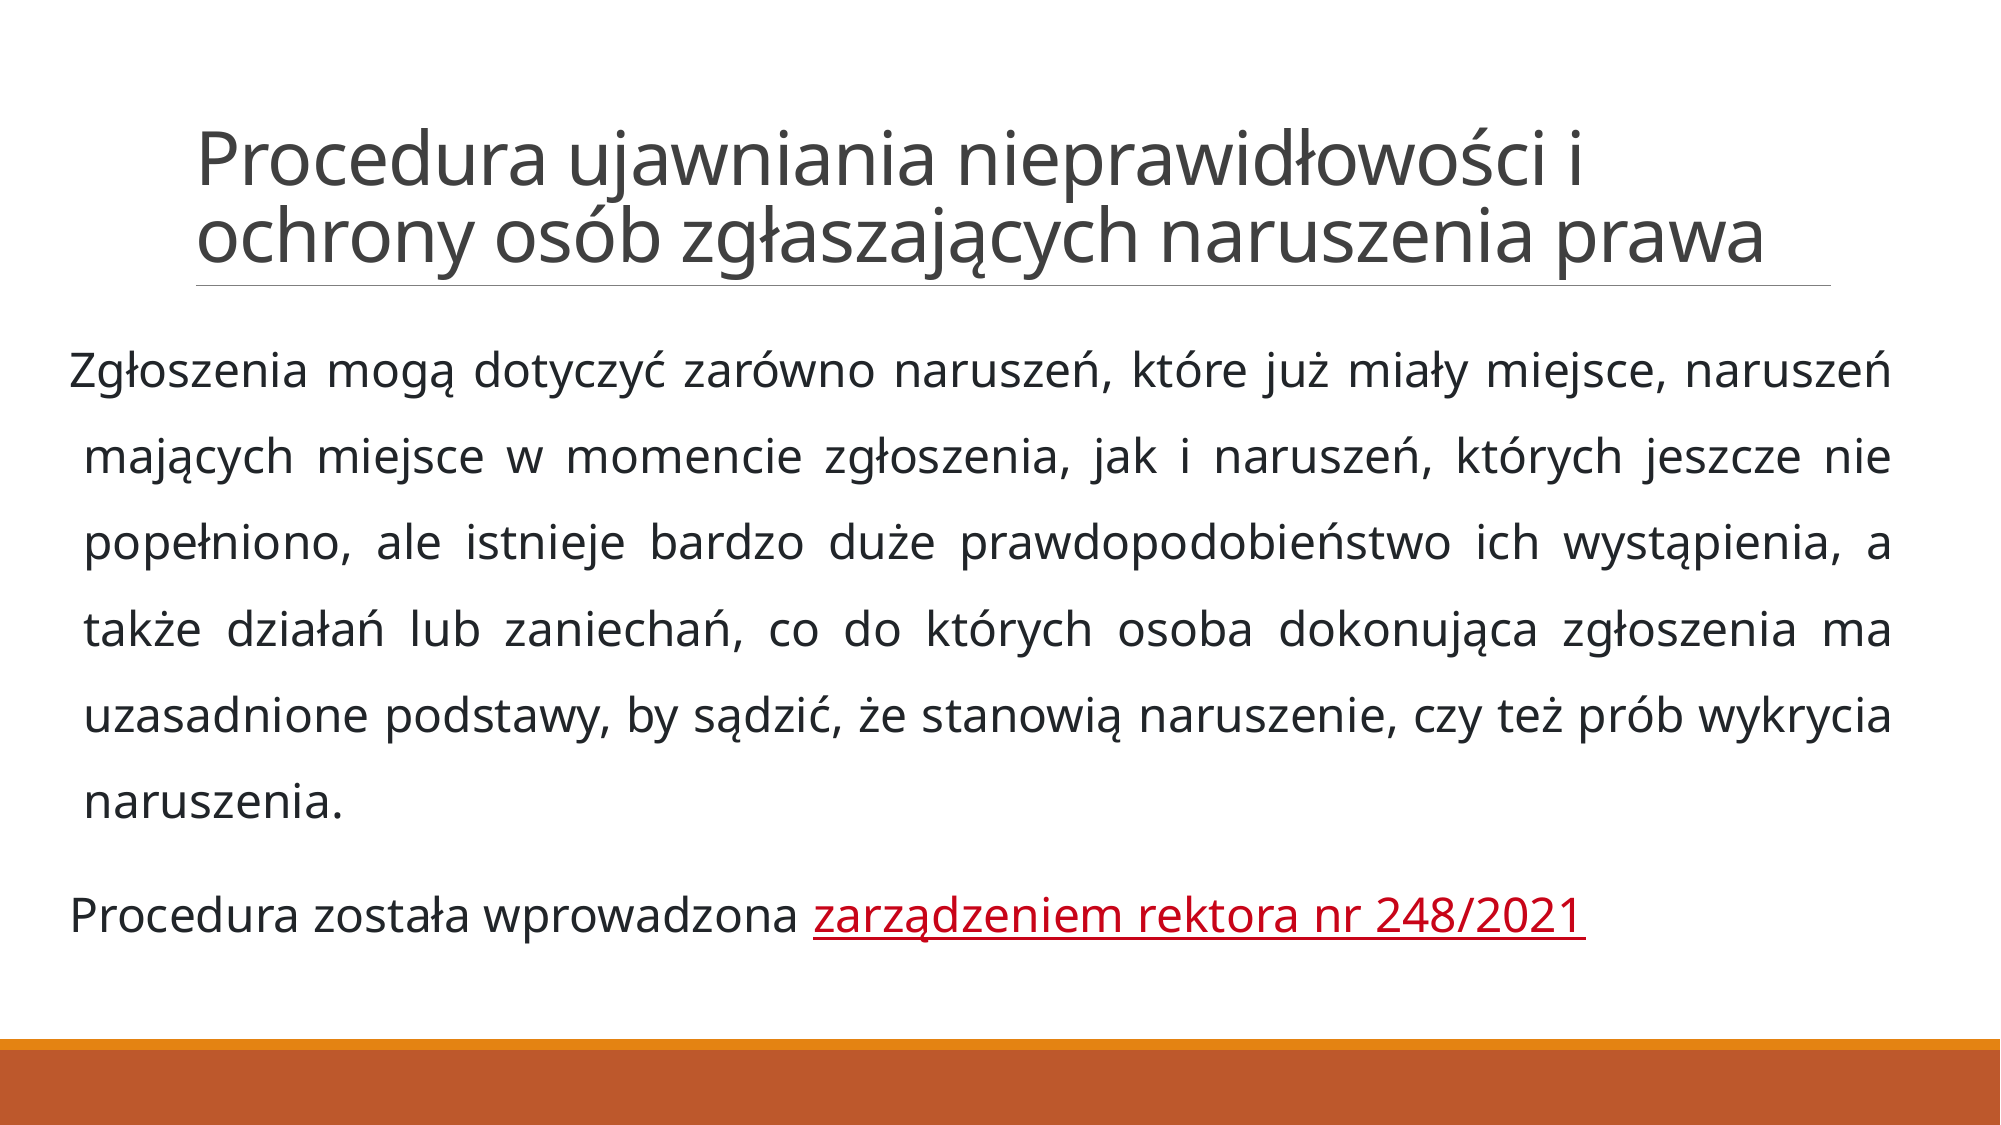

# Procedura ujawniania nieprawidłowości i ochrony osób zgłaszających naruszenia prawa
Zgłoszenia mogą dotyczyć zarówno naruszeń, które już miały miejsce, naruszeń mających miejsce w momencie zgłoszenia, jak i naruszeń, których jeszcze nie popełniono, ale istnieje bardzo duże prawdopodobieństwo ich wystąpienia, a także działań lub zaniechań, co do których osoba dokonująca zgłoszenia ma uzasadnione podstawy, by sądzić, że stanowią naruszenie, czy też prób wykrycia naruszenia.
Procedura została wprowadzona zarządzeniem rektora nr 248/2021